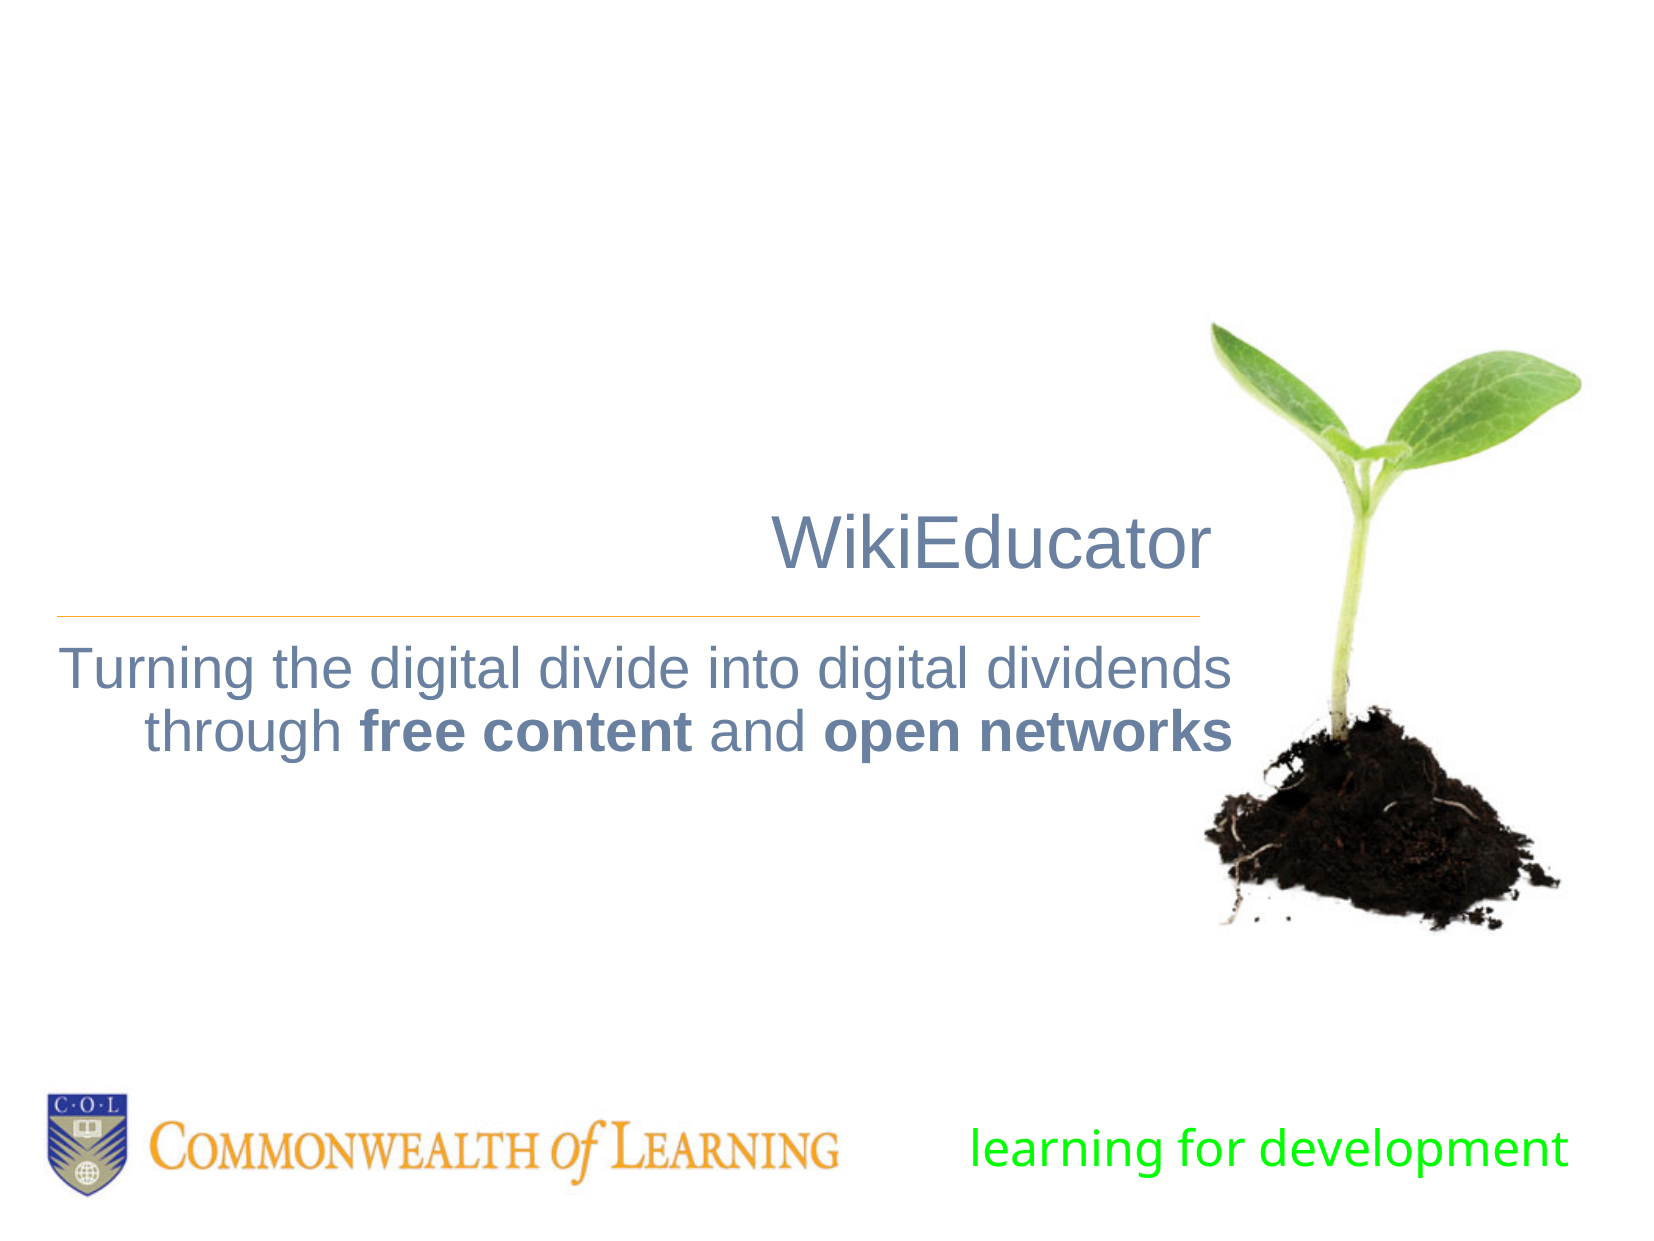

WikiEducator
Turning the digital divide into digital dividends through free content and open networks
learning for development